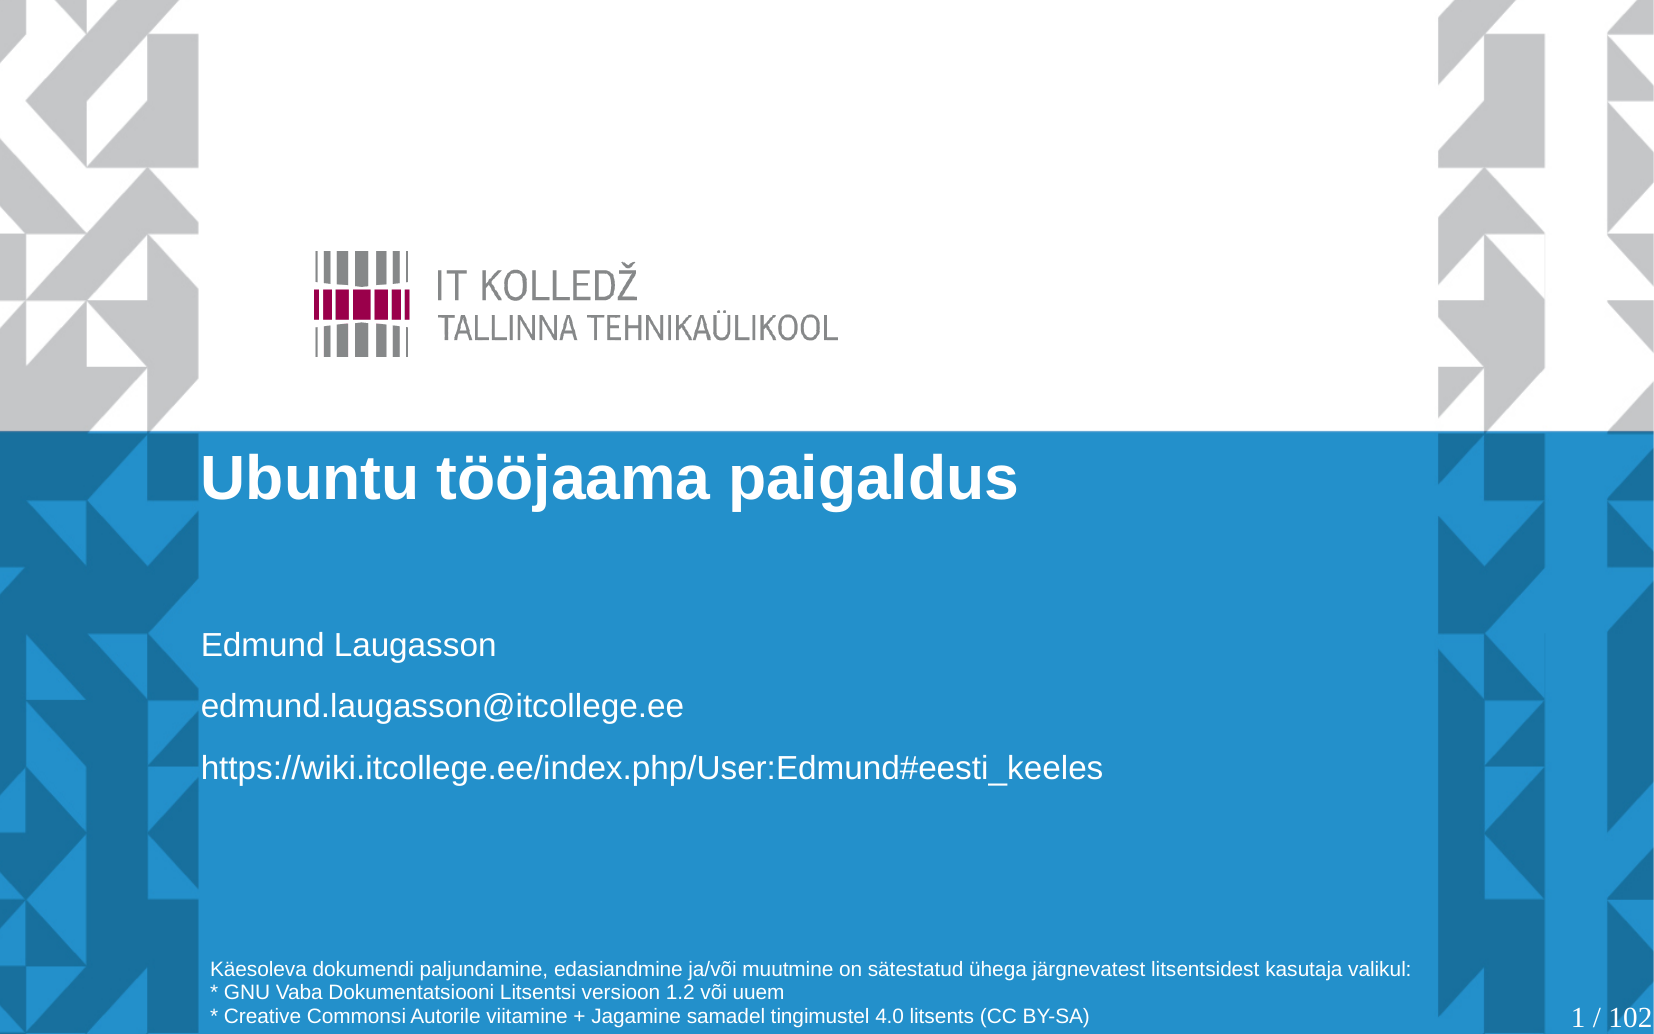

# Ubuntu tööjaama paigaldus
Edmund Laugasson
edmund.laugasson@itcollege.ee
https://wiki.itcollege.ee/index.php/User:Edmund#eesti_keeles
1